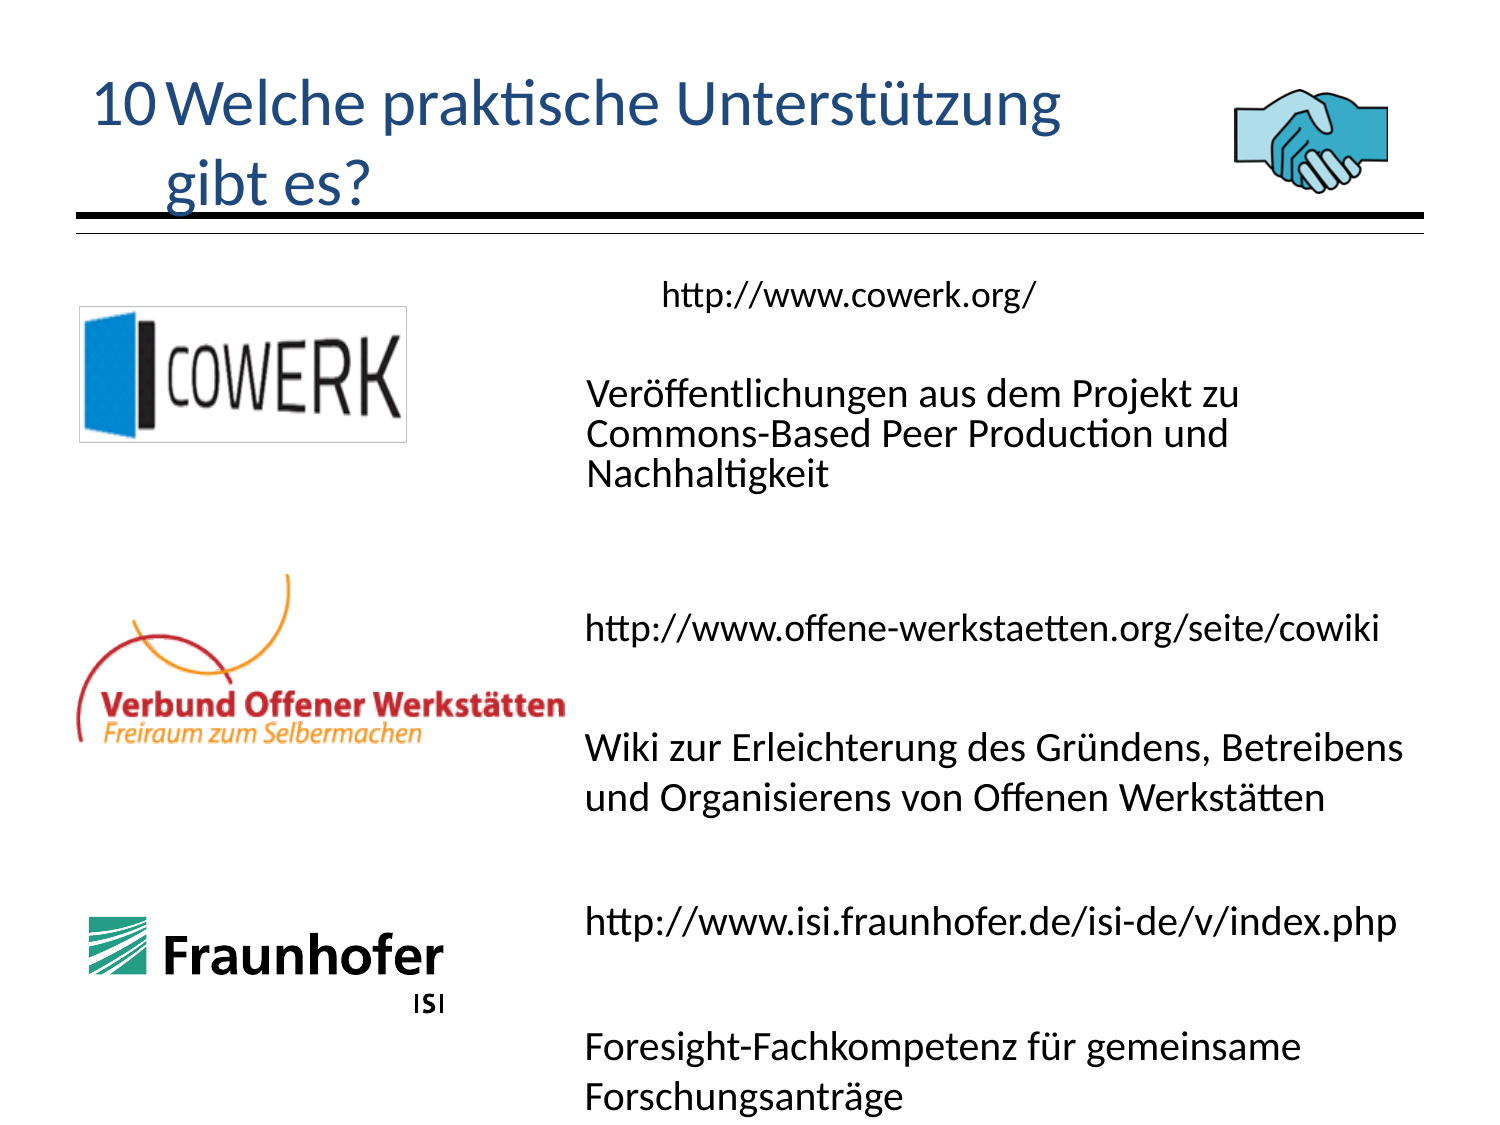

10	Welche praktische Unterstützung
	gibt es?
# http://www.cowerk.org/
Veröffentlichungen aus dem Projekt zu Commons-Based Peer Production und Nachhaltigkeit
http://www.offene-werkstaetten.org/seite/cowiki
Wiki zur Erleichterung des Gründens, Betreibens und Organisierens von Offenen Werkstätten
http://www.isi.fraunhofer.de/isi-de/v/index.php
Foresight-Fachkompetenz für gemeinsame Forschungsanträge